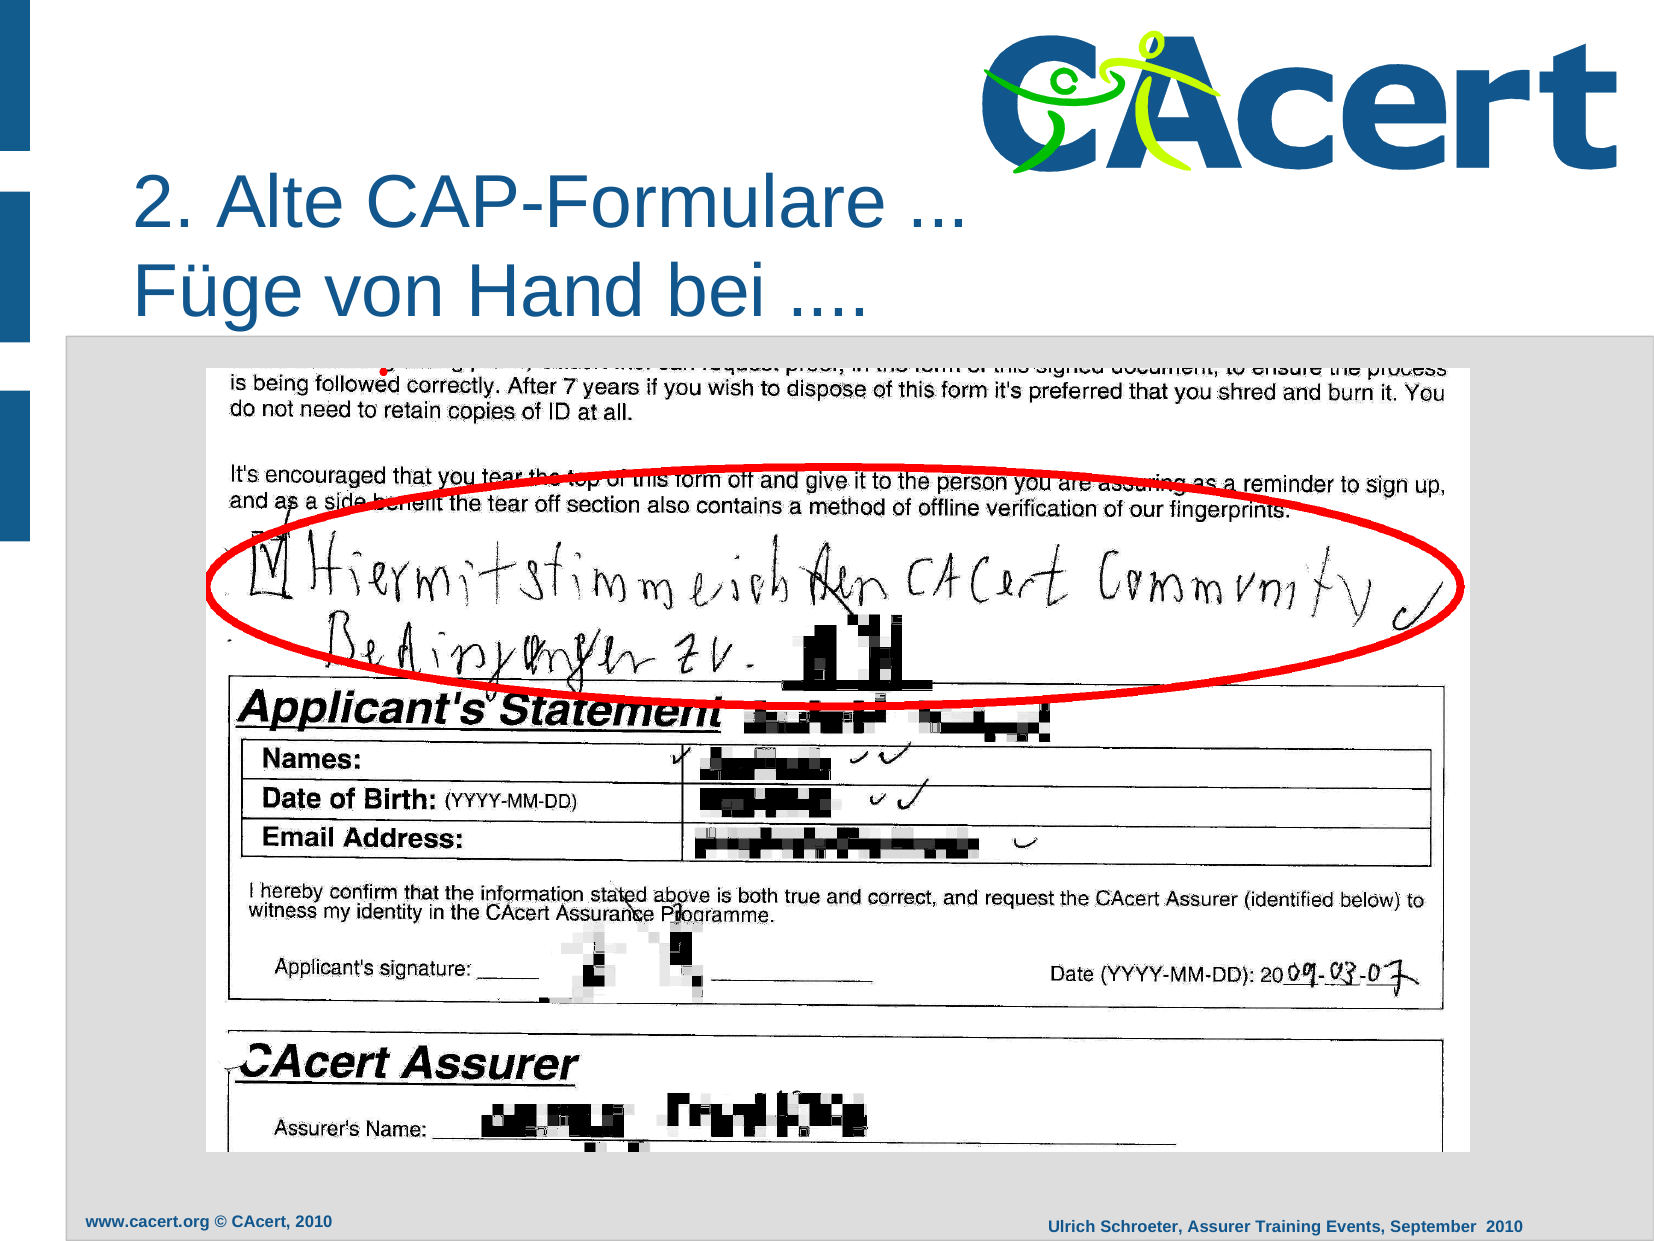

2. Alte CAP-Formulare ...
Füge von Hand bei ....